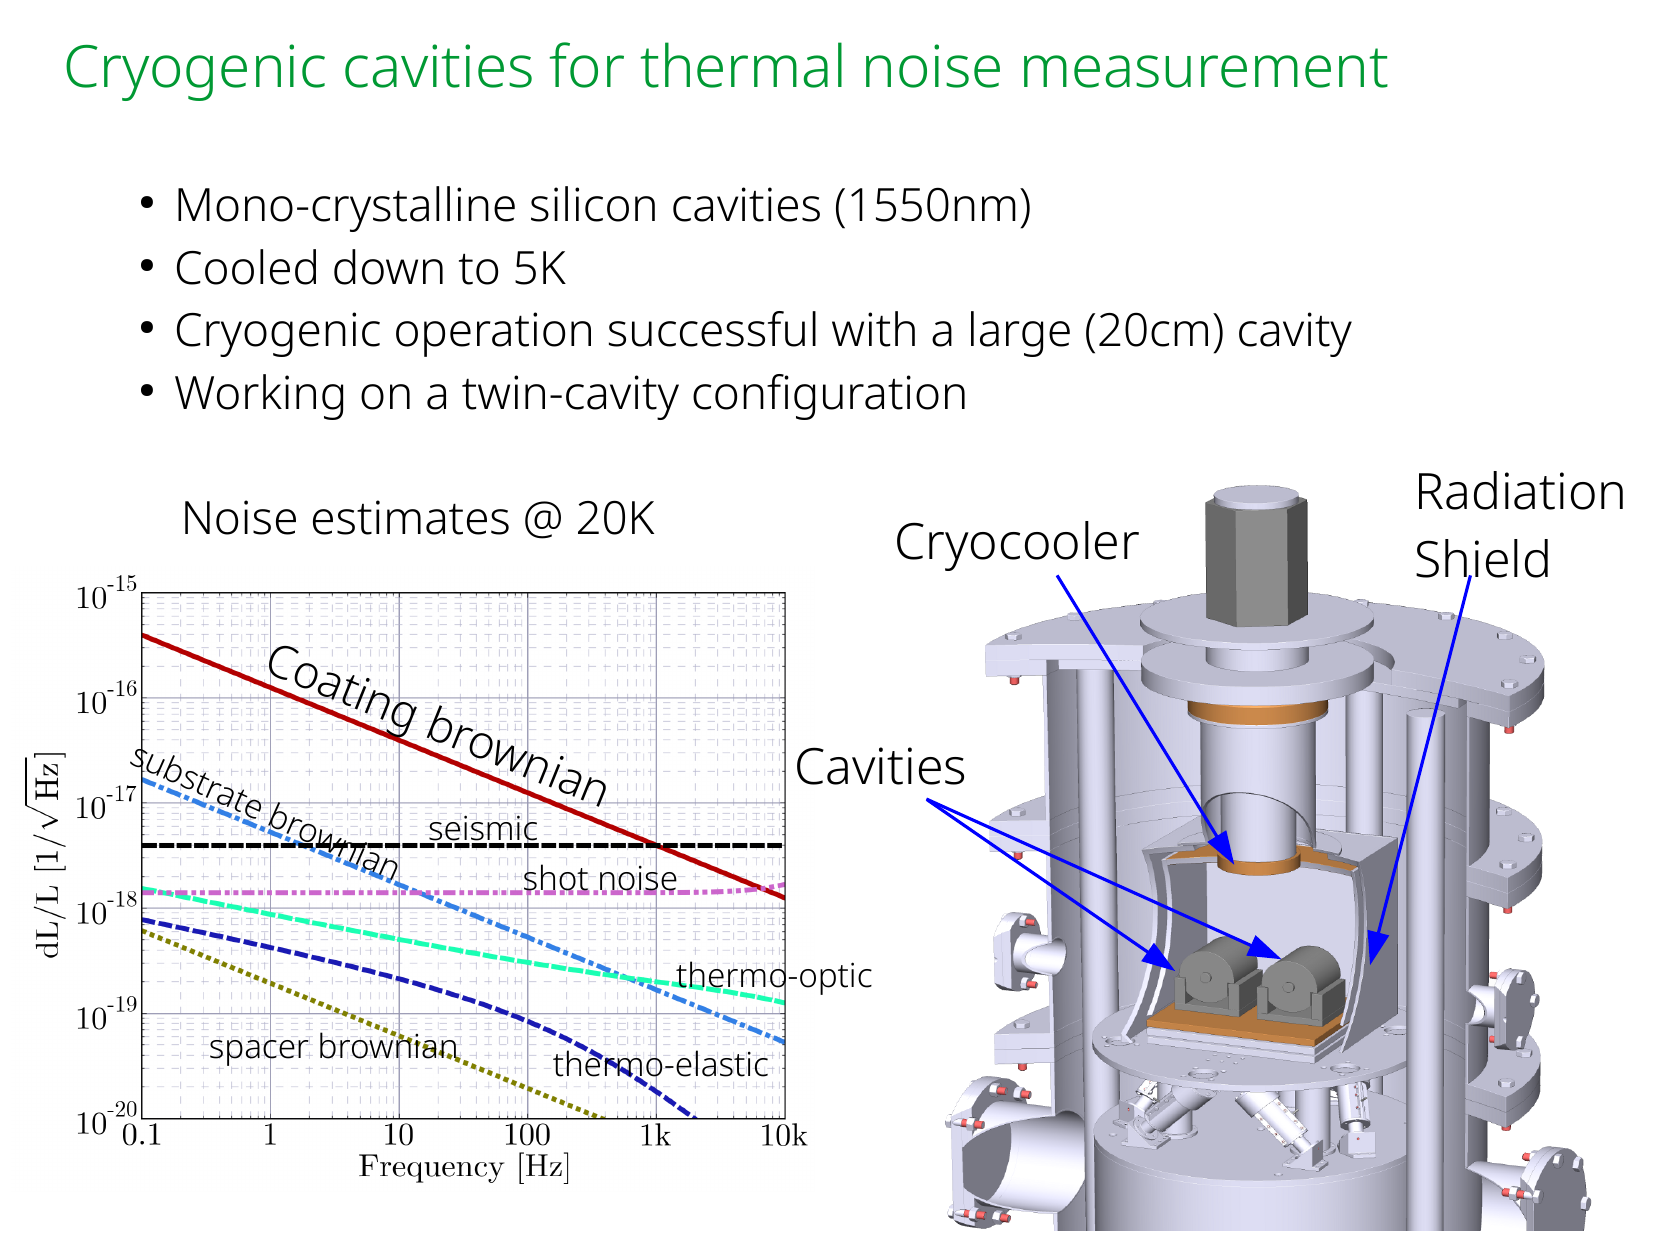

Cryogenic cavities for thermal noise measurement
Mono-crystalline silicon cavities (1550nm)
Cooled down to 5K
Cryogenic operation successful with a large (20cm) cavity
Working on a twin-cavity configuration
Radiation
Shield
Noise estimates @ 20K
Cryocooler
Coating brownian
Cavities
substrate brownian
seismic
shot noise
thermo-optic
spacer brownian
thermo-elastic